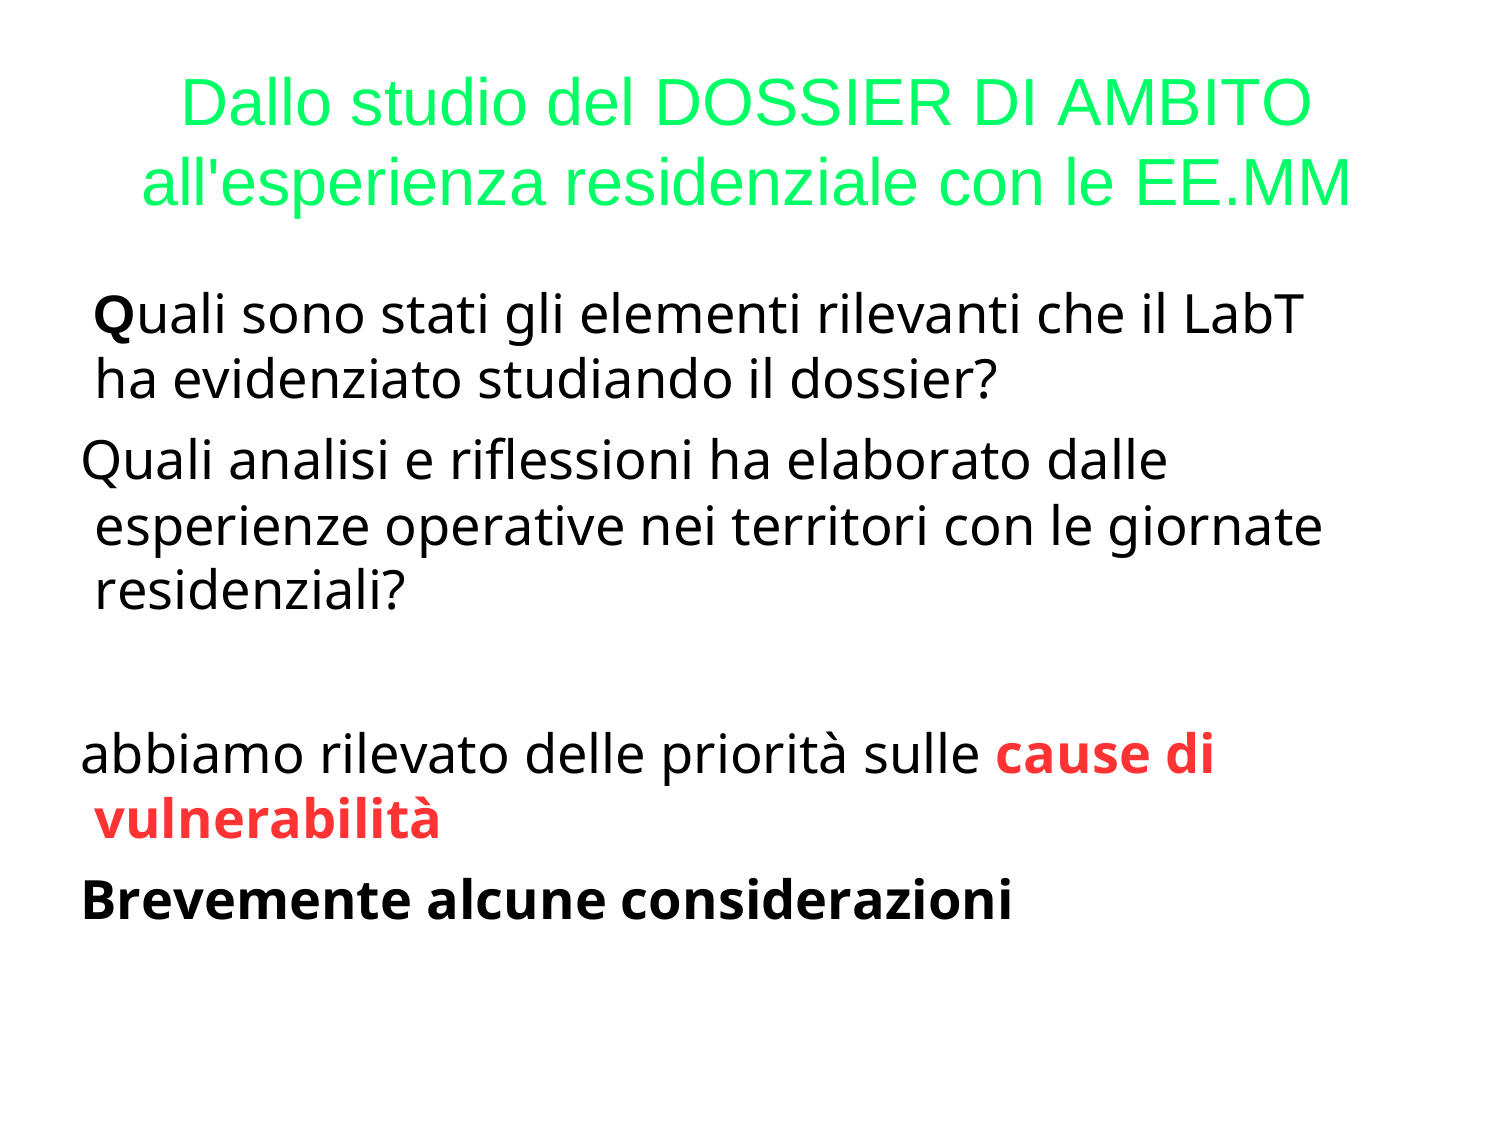

# Dallo studio del DOSSIER DI AMBITO all'esperienza residenziale con le EE.MM
 Quali sono stati gli elementi rilevanti che il LabT ha evidenziato studiando il dossier?
 Quali analisi e riflessioni ha elaborato dalle esperienze operative nei territori con le giornate residenziali?
 abbiamo rilevato delle priorità sulle cause di vulnerabilità
 Brevemente alcune considerazioni